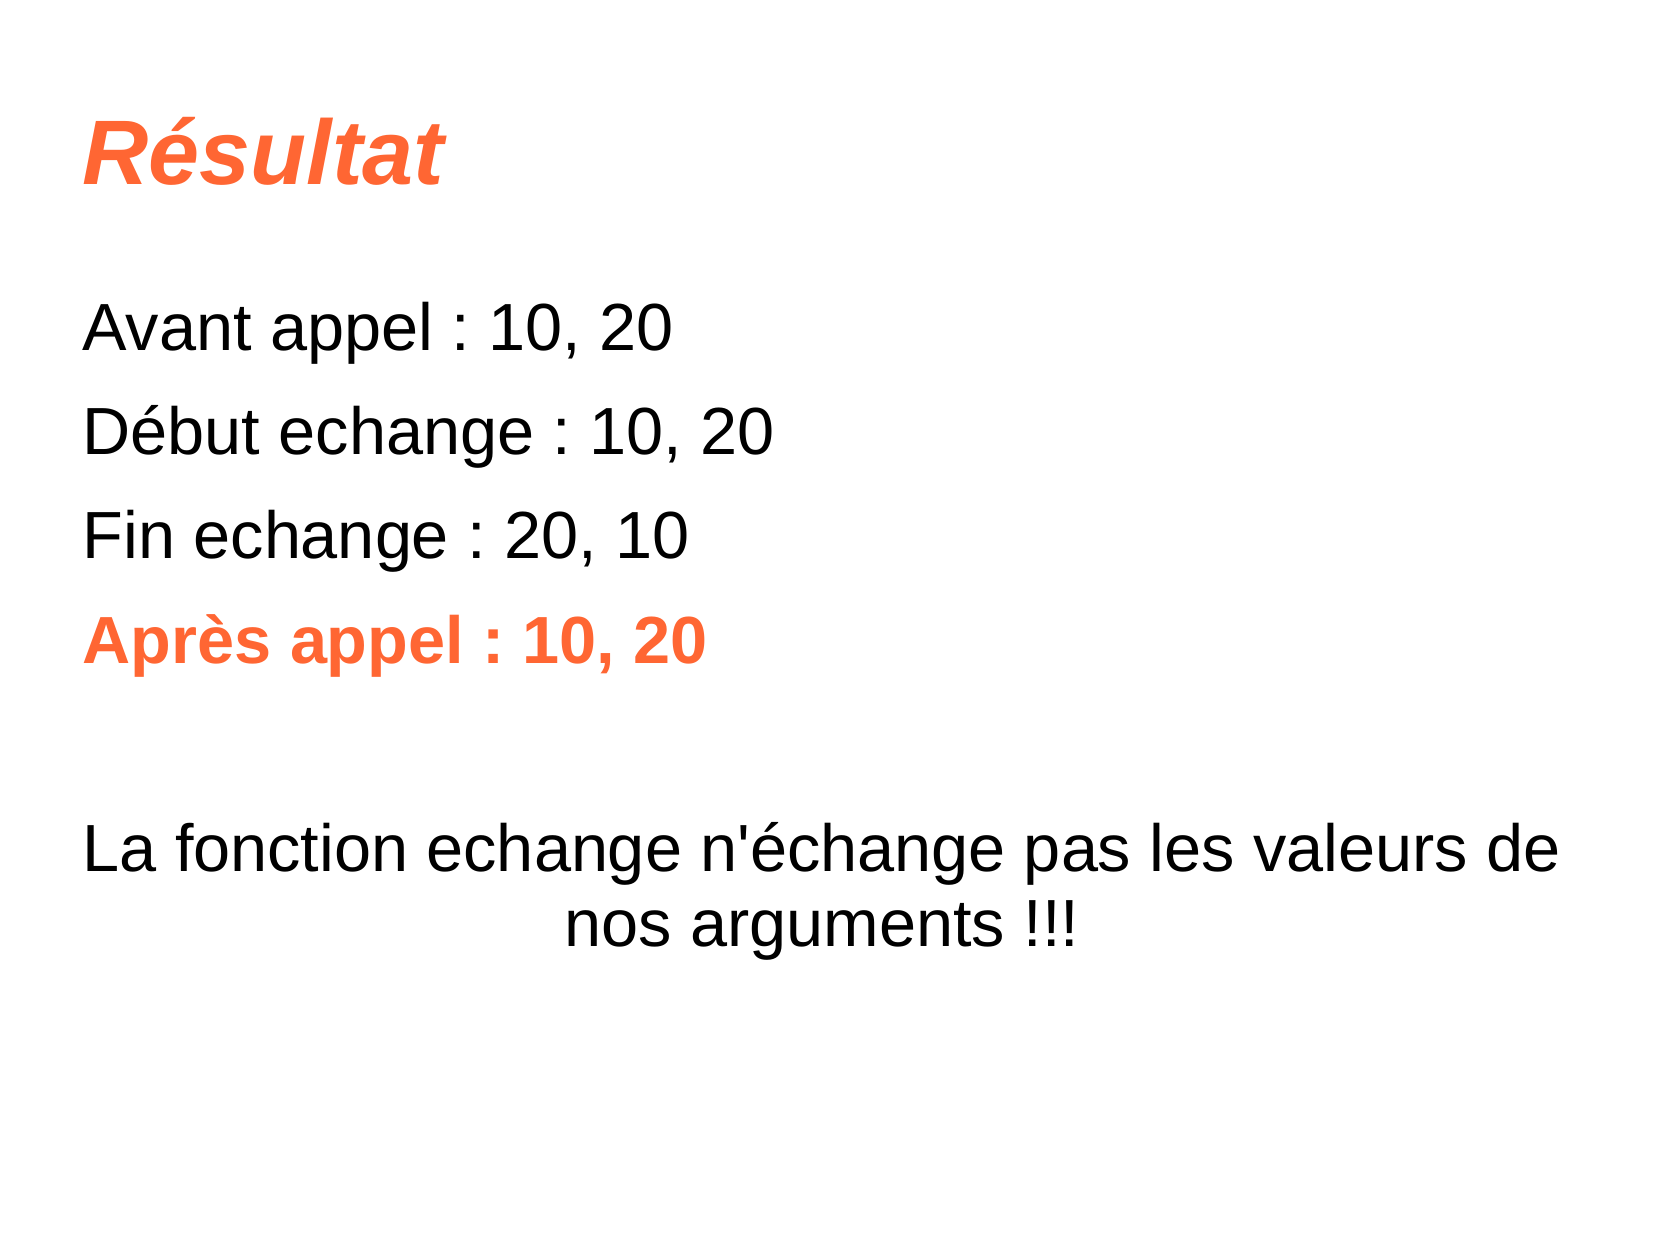

# Résultat
Avant appel : 10, 20
Début echange : 10, 20
Fin echange : 20, 10
Après appel : 10, 20
La fonction echange n'échange pas les valeurs de nos arguments !!!